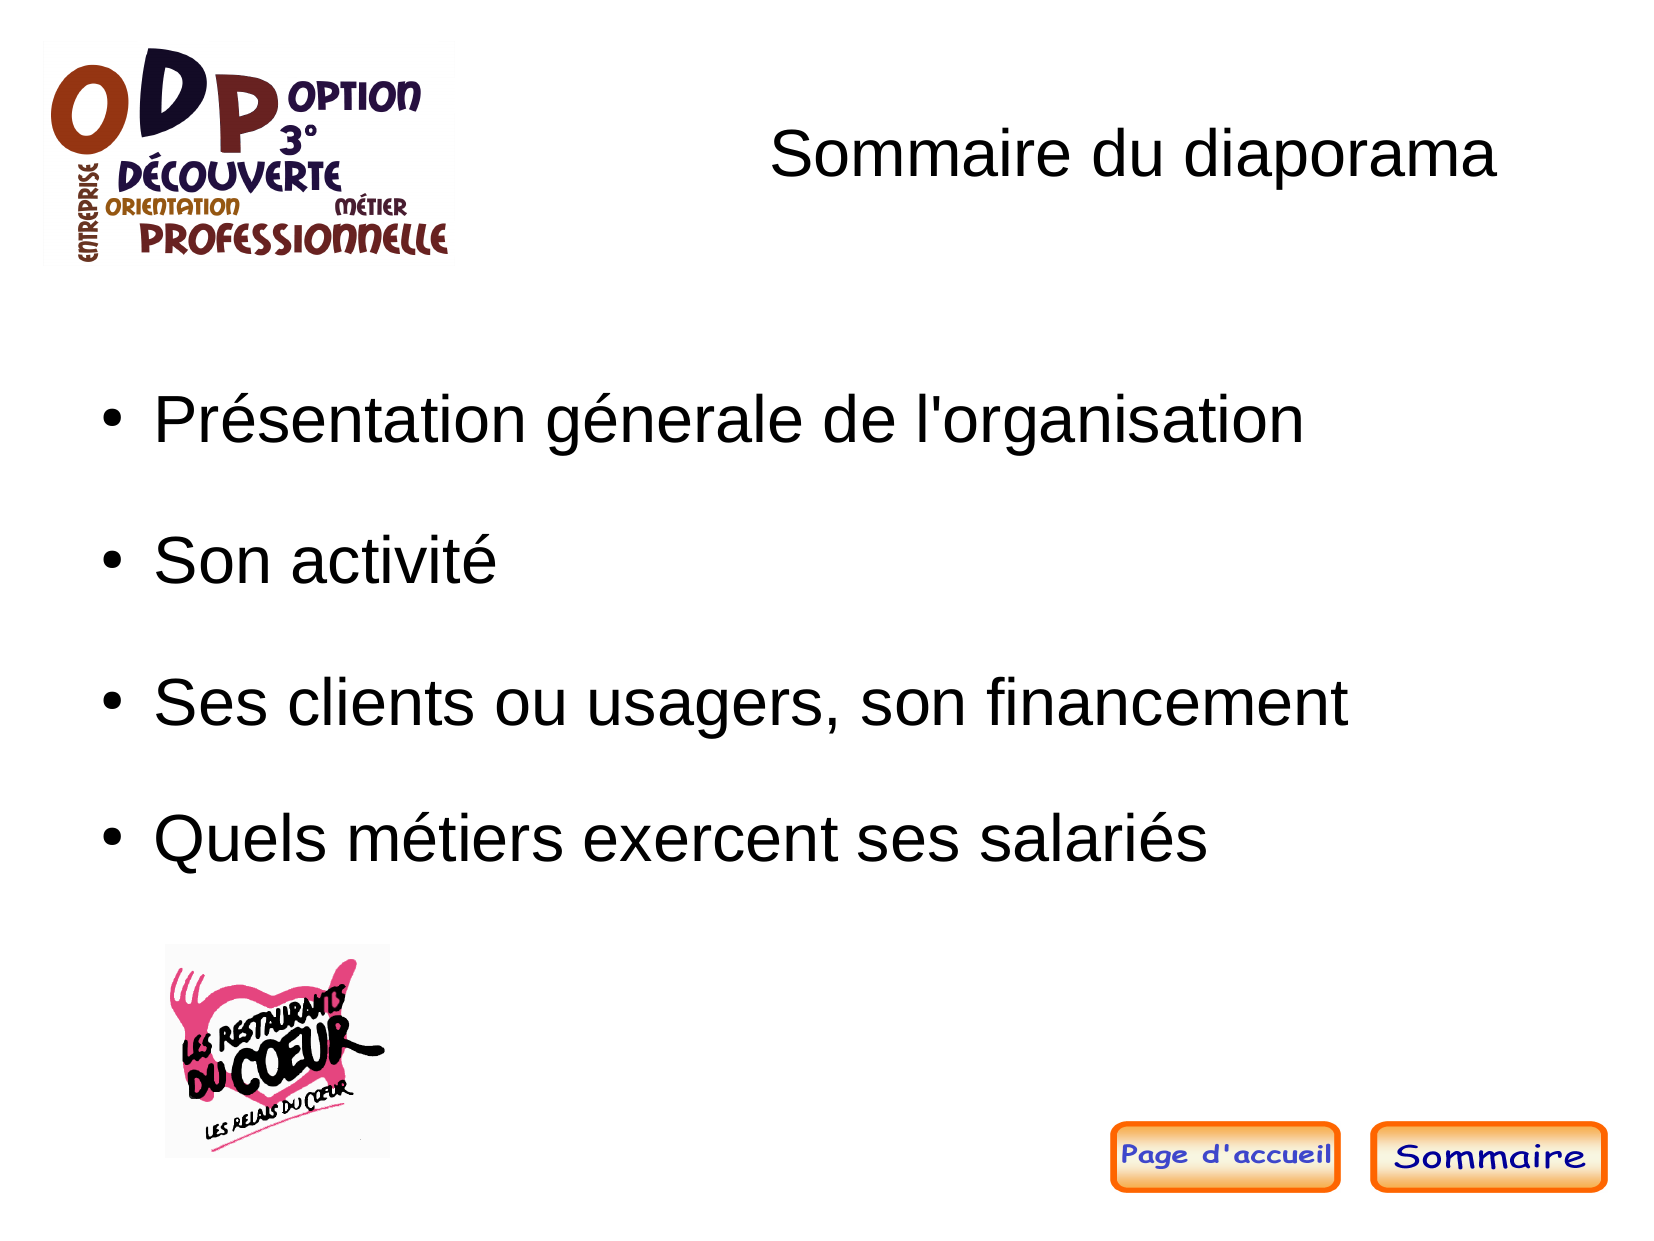

# Sommaire du diaporama
Présentation génerale de l'organisation
Son activité
Ses clients ou usagers, son financement
Quels métiers exercent ses salariés